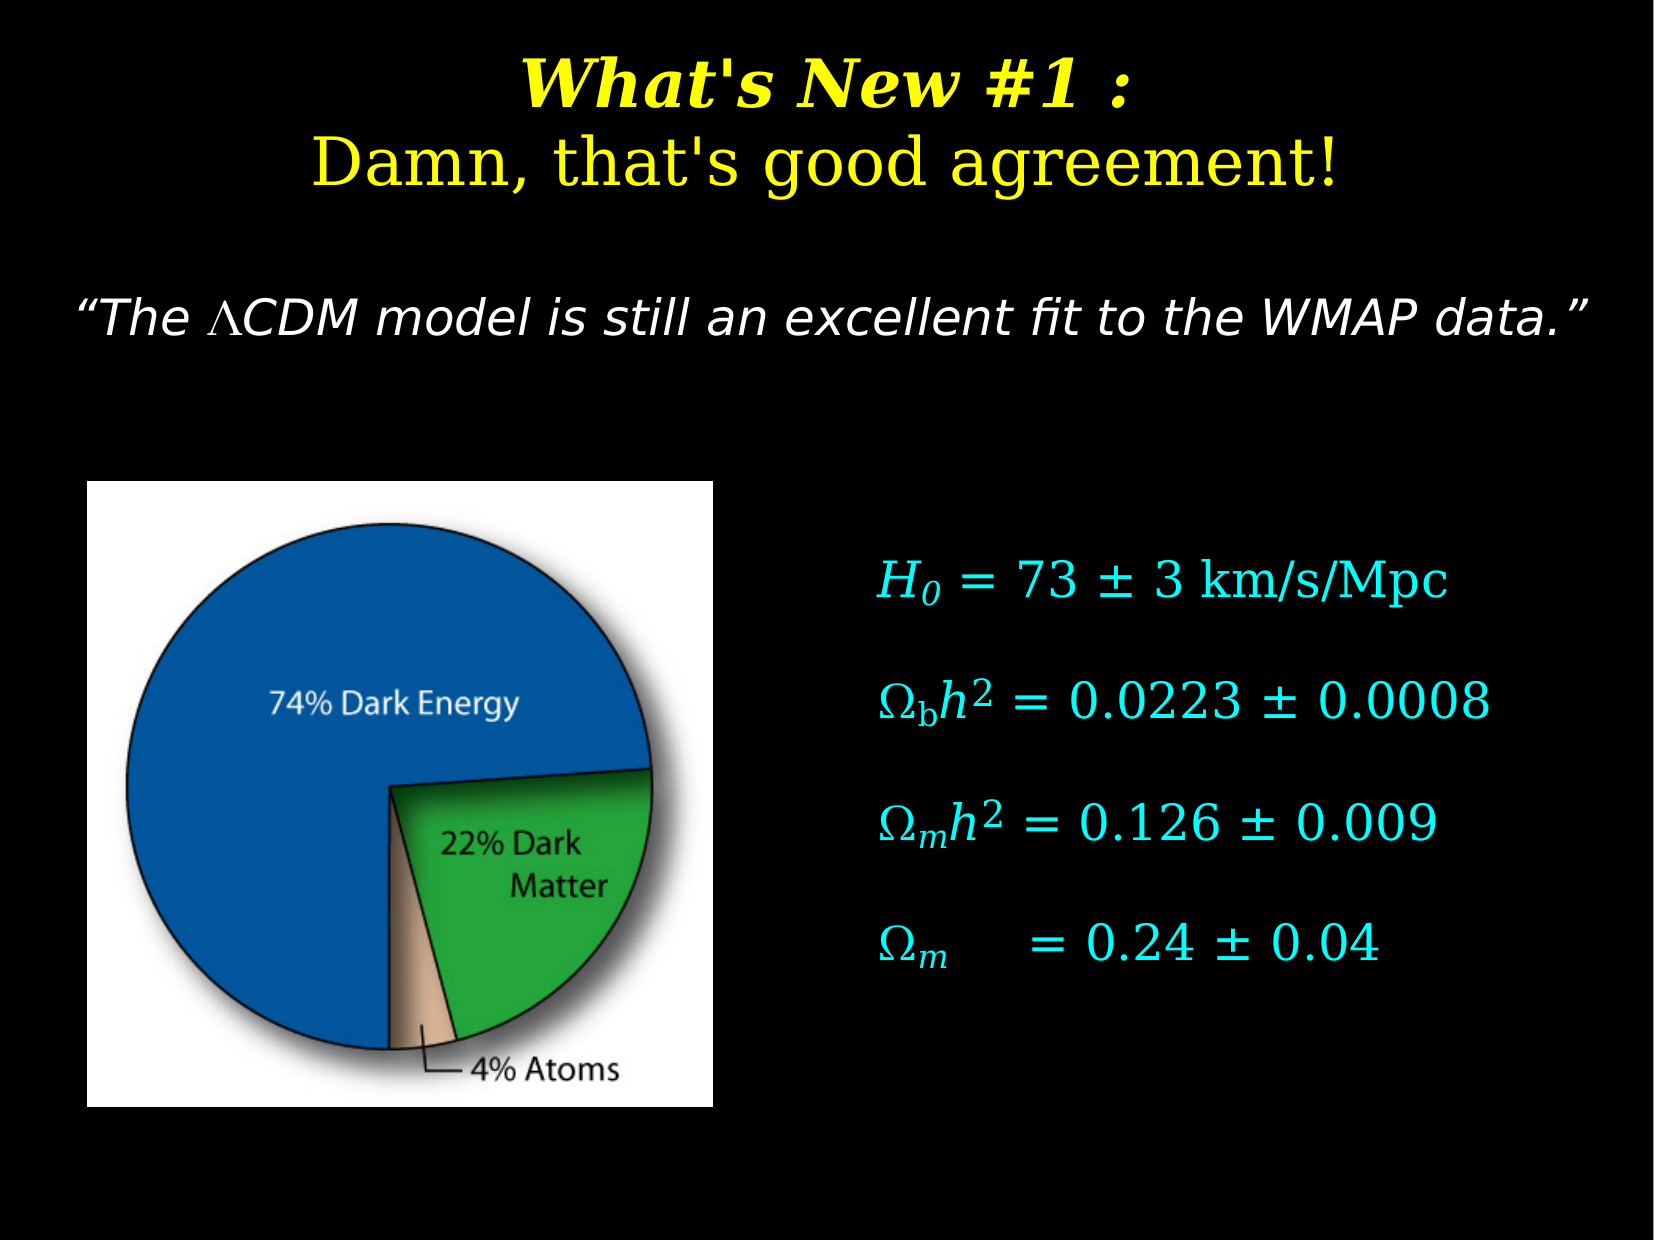

What's New #1 :
Damn, that's good agreement!
“The CDM model is still an excellent fit to the WMAP data.”
H0 = 73 ± 3 km/s/Mpc
bh2 = 0.0223 ± 0.0008
mh2 = 0.126 ± 0.009
m		= 0.24 ± 0.04